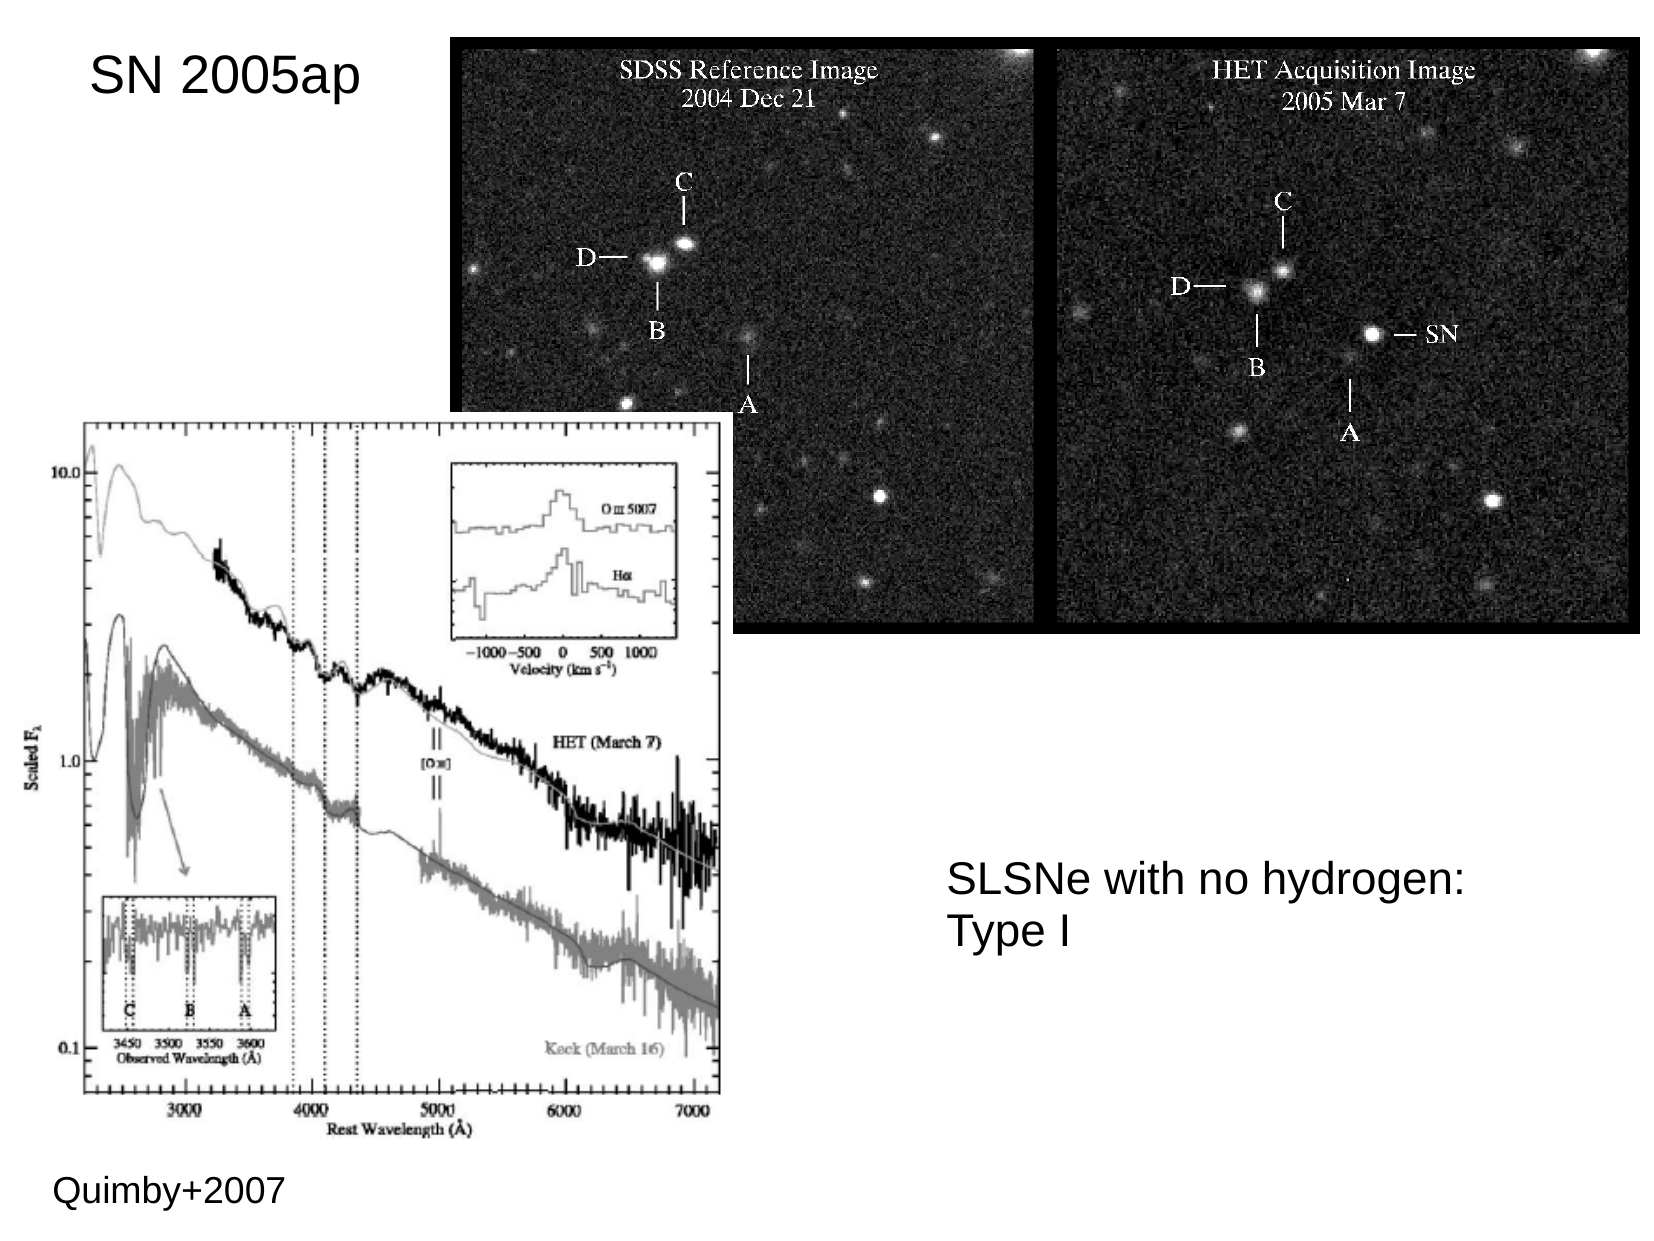

SN 2005ap
SLSNe with no hydrogen: Type I
Quimby+2007